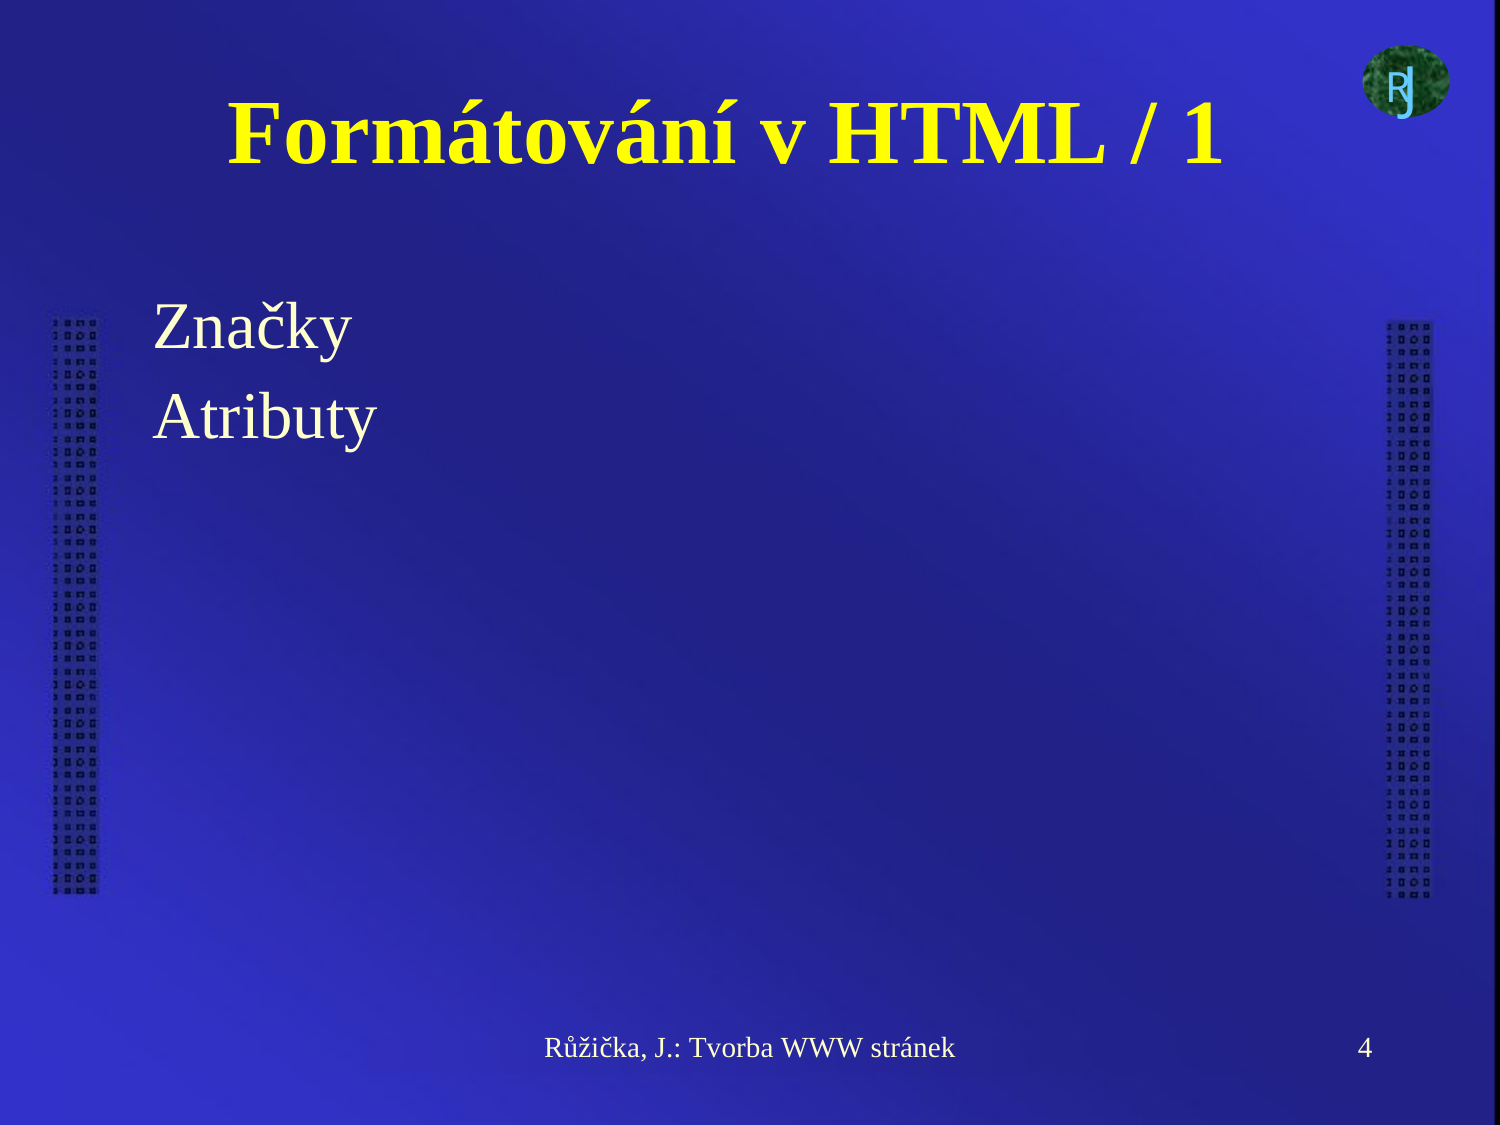

# Formátování v HTML / 1
J
R
Značky
Atributy
Růžička, J.: Tvorba WWW stránek